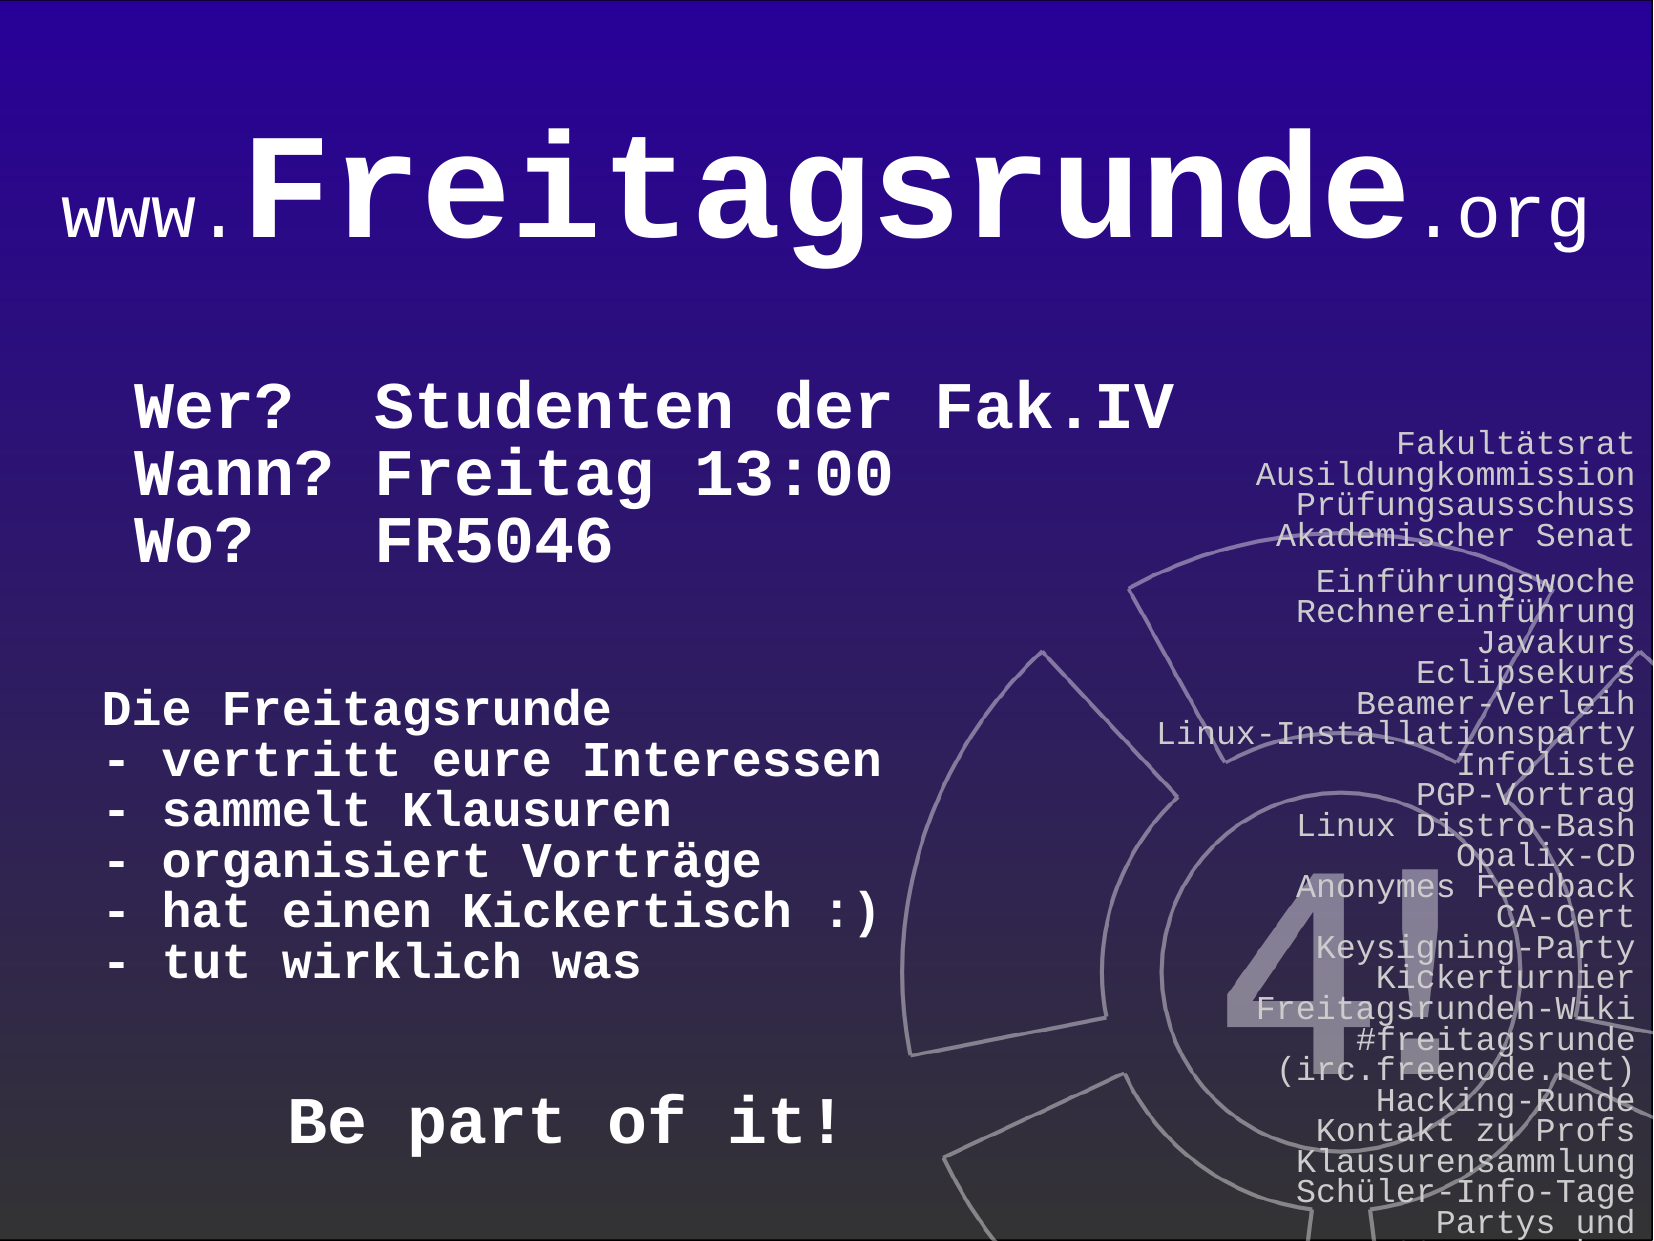

www.Freitagsrunde.org
Wer? Studenten der Fak.IV
Wann? Freitag 13:00
Wo? FR5046
Fakultätsrat
Ausildungkommission
Prüfungsausschuss
Akademischer Senat
Einführungswoche
Rechnereinführung
Javakurs
Eclipsekurs
Beamer-Verleih
Linux-Installationsparty
Infoliste
PGP-Vortrag
Linux Distro-Bash
Opalix-CD
Anonymes Feedback
CA-Cert
Keysigning-Party
Kickerturnier
Freitagsrunden-Wiki
#freitagsrunde
(irc.freenode.net)
Hacking-Runde
Kontakt zu Profs
Klausurensammlung
Schüler-Info-Tage
Partys und
nette Menschen
Die Freitagsrunde
- vertritt eure Interessen
- sammelt Klausuren
- organisiert Vorträge
- hat einen Kickertisch :)
- tut wirklich was
Be part of it!